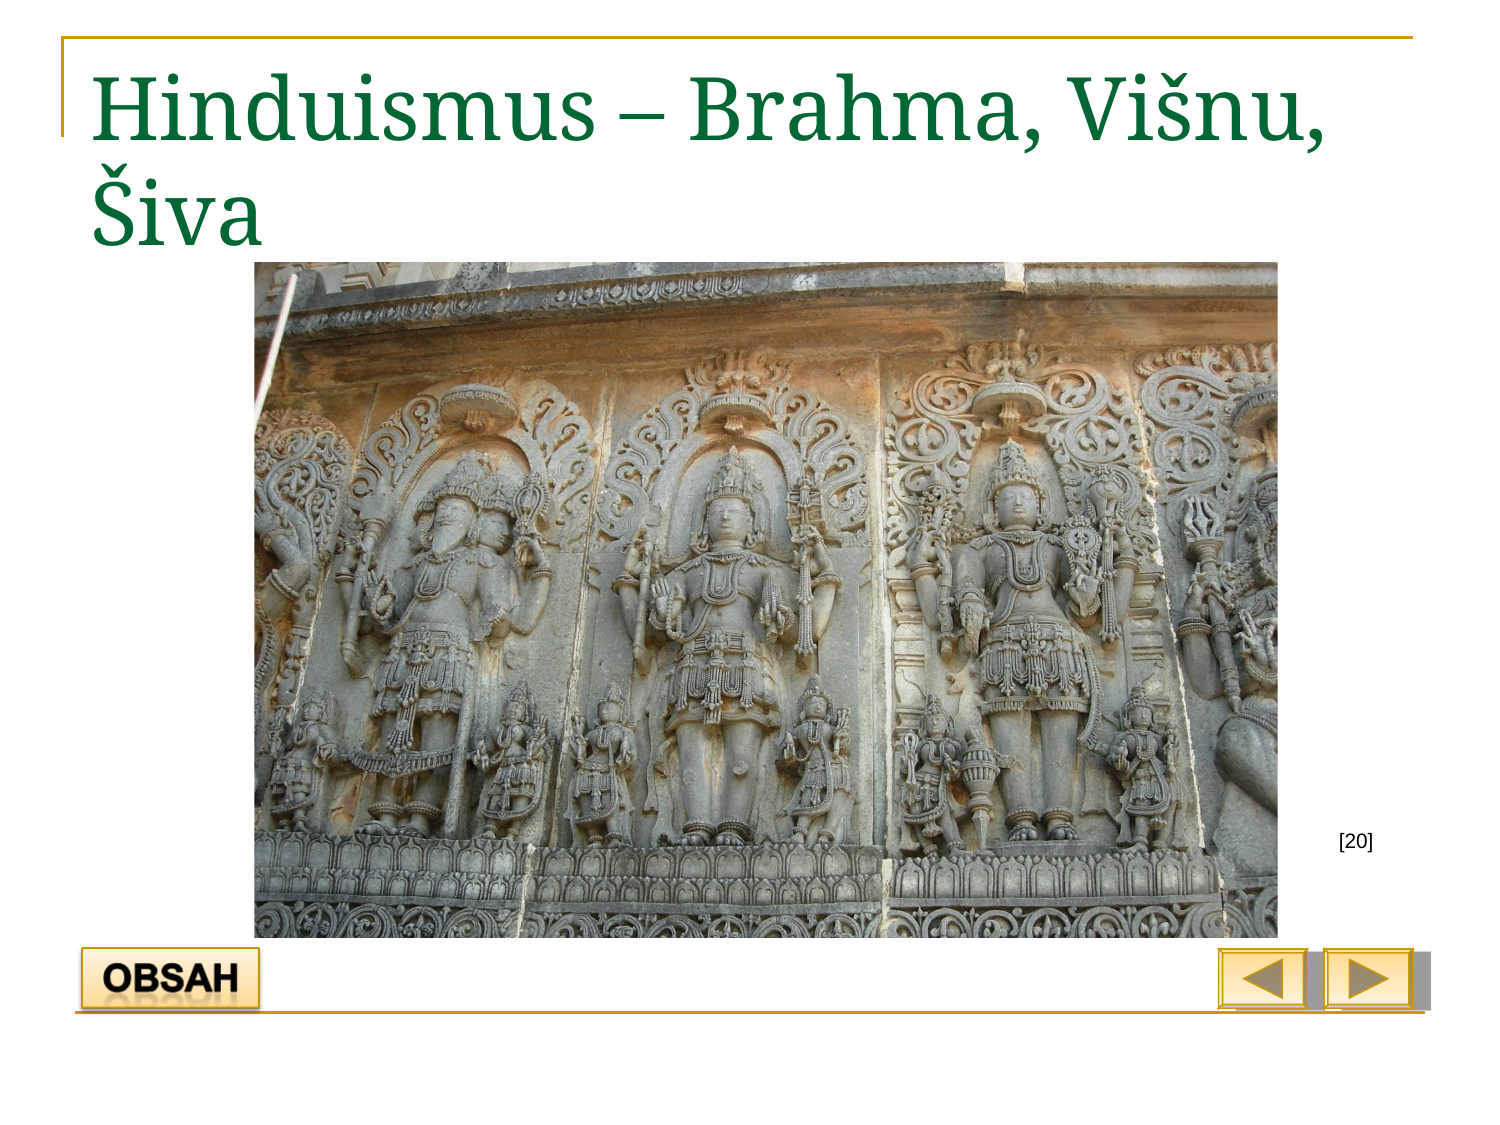

# Hinduismus – Brahma, Višnu, Šiva
[20]